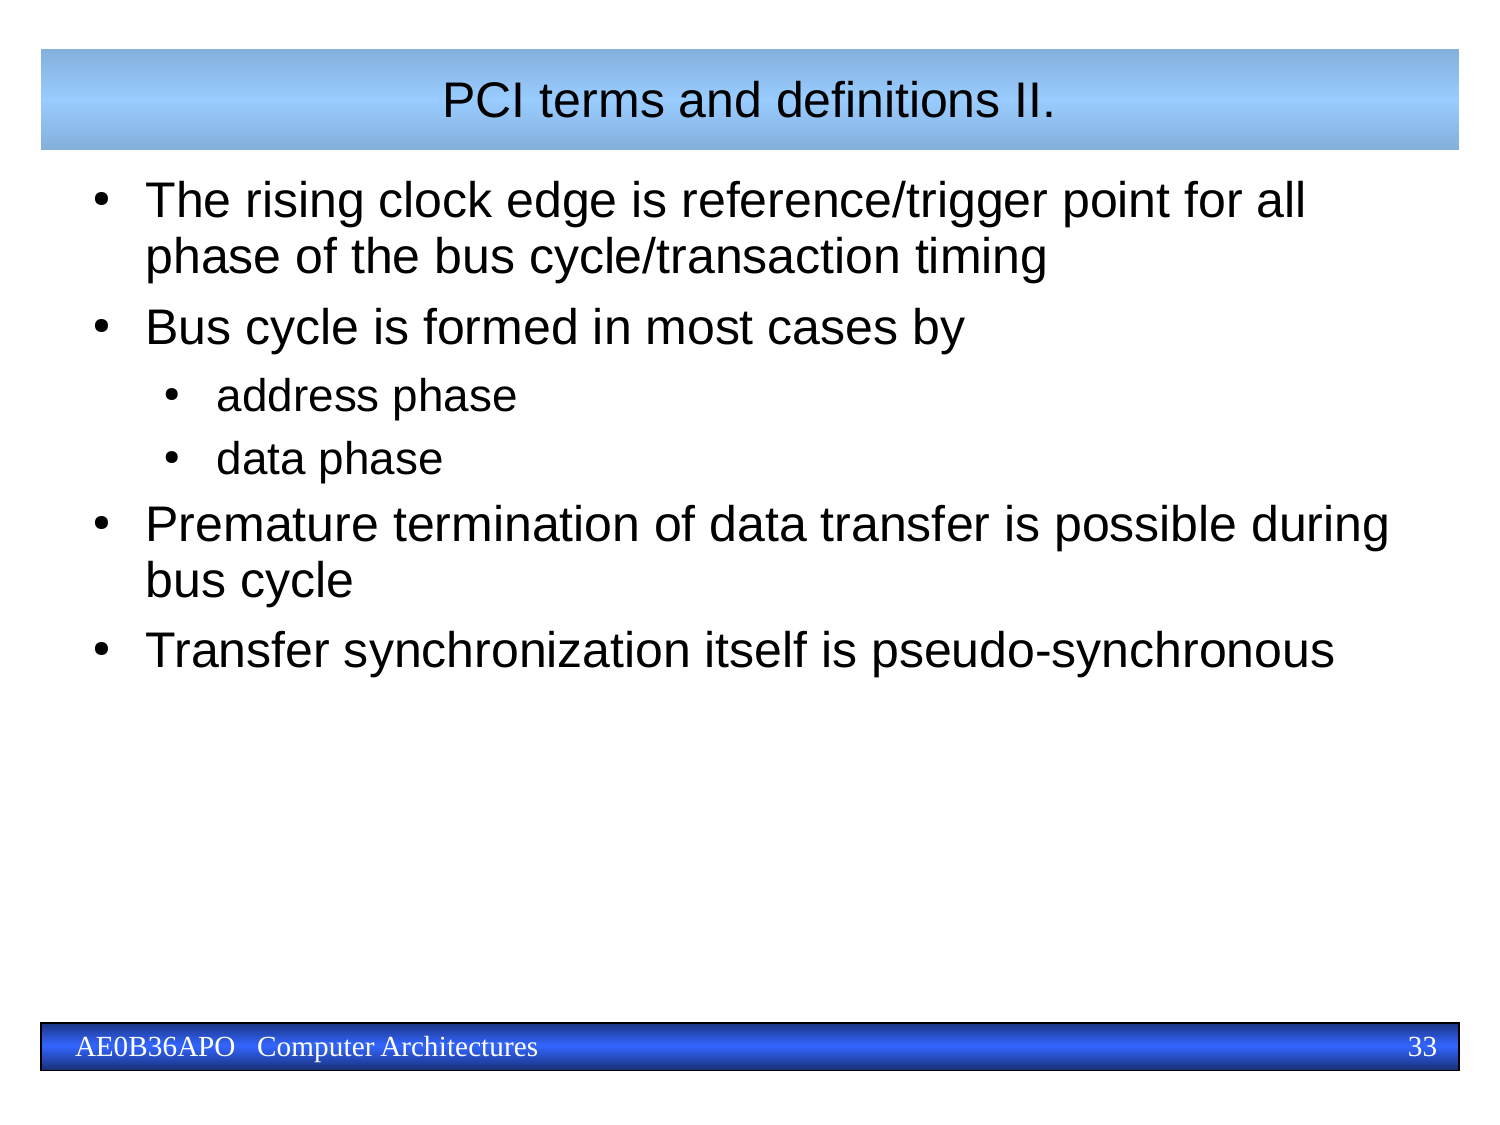

# PCI terms and definitions II.
The rising clock edge is reference/trigger point for all phase of the bus cycle/transaction timing
Bus cycle is formed in most cases by
address phase
data phase
Premature termination of data transfer is possible during bus cycle
Transfer synchronization itself is pseudo-synchronous
AE0B36APO Computer Architectures
33